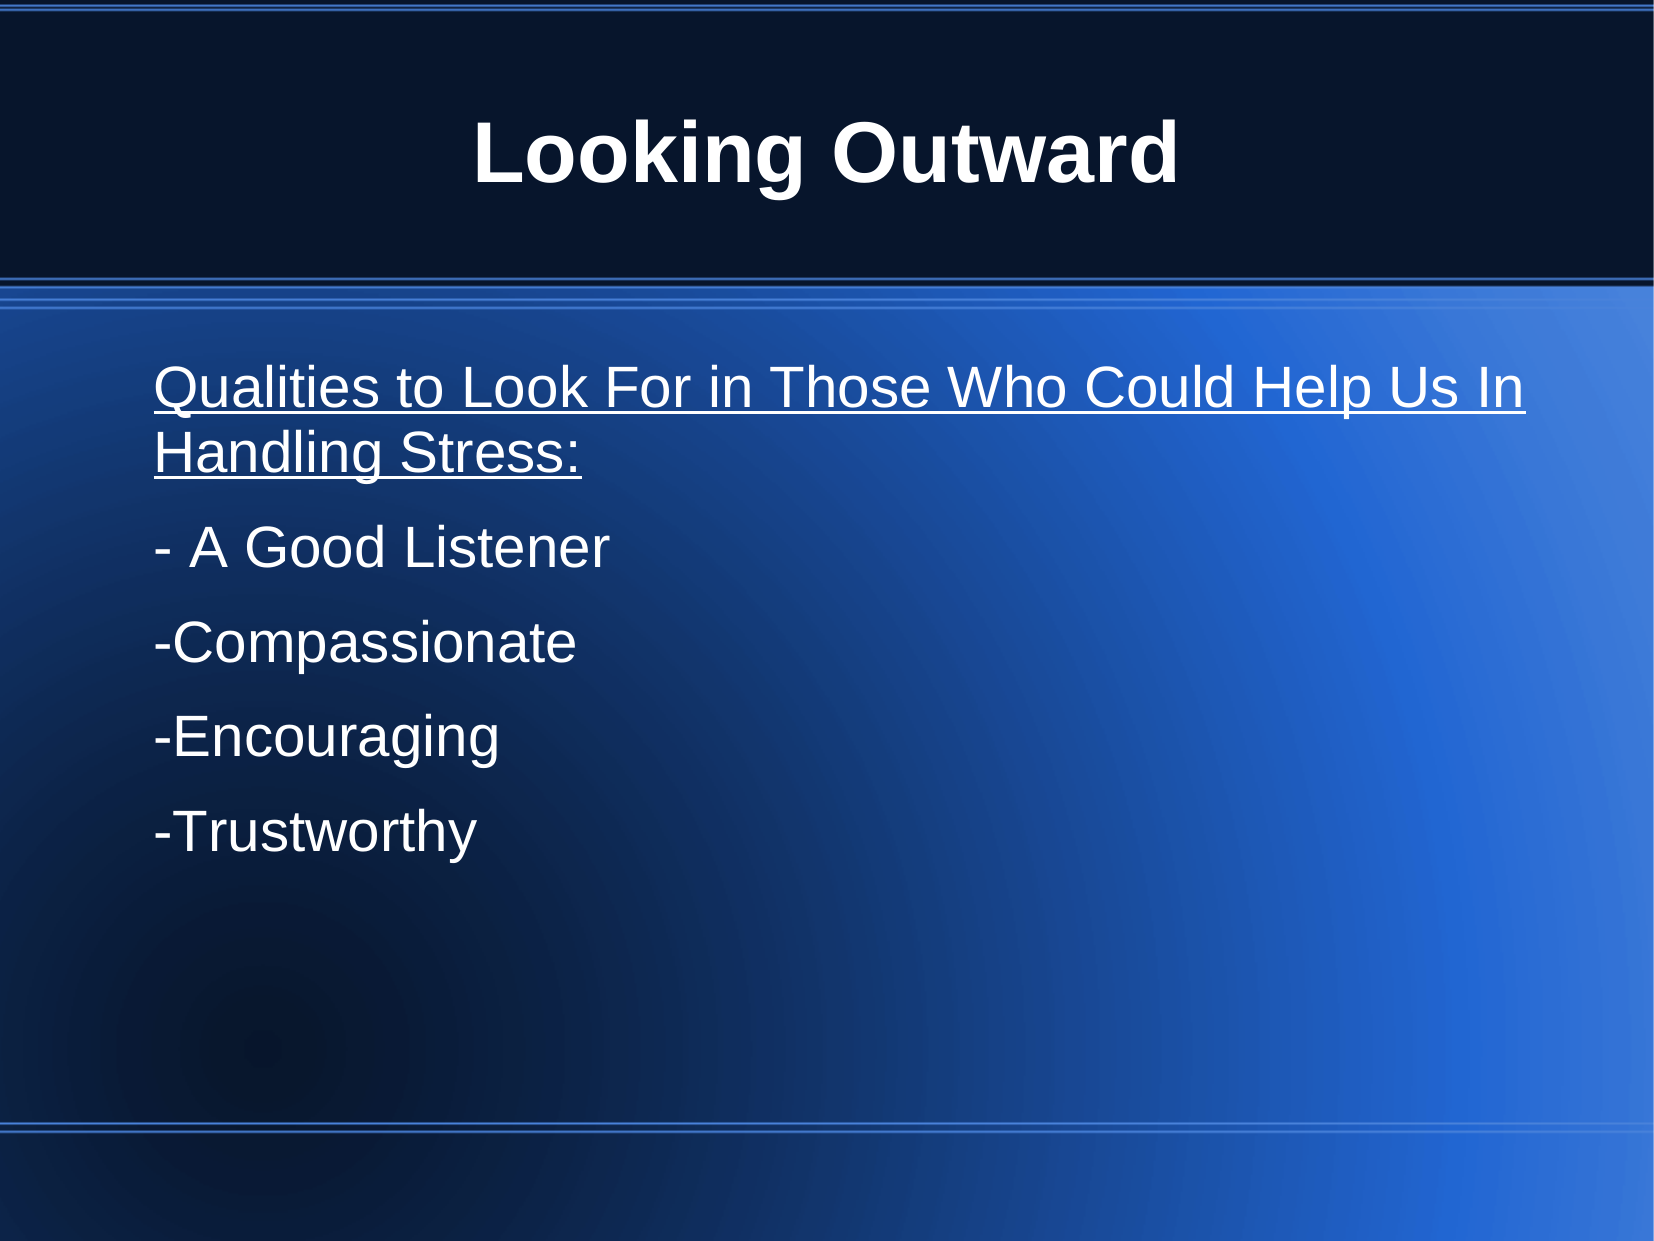

# Looking Outward
Qualities to Look For in Those Who Could Help Us In Handling Stress:
- A Good Listener
-Compassionate
-Encouraging
-Trustworthy